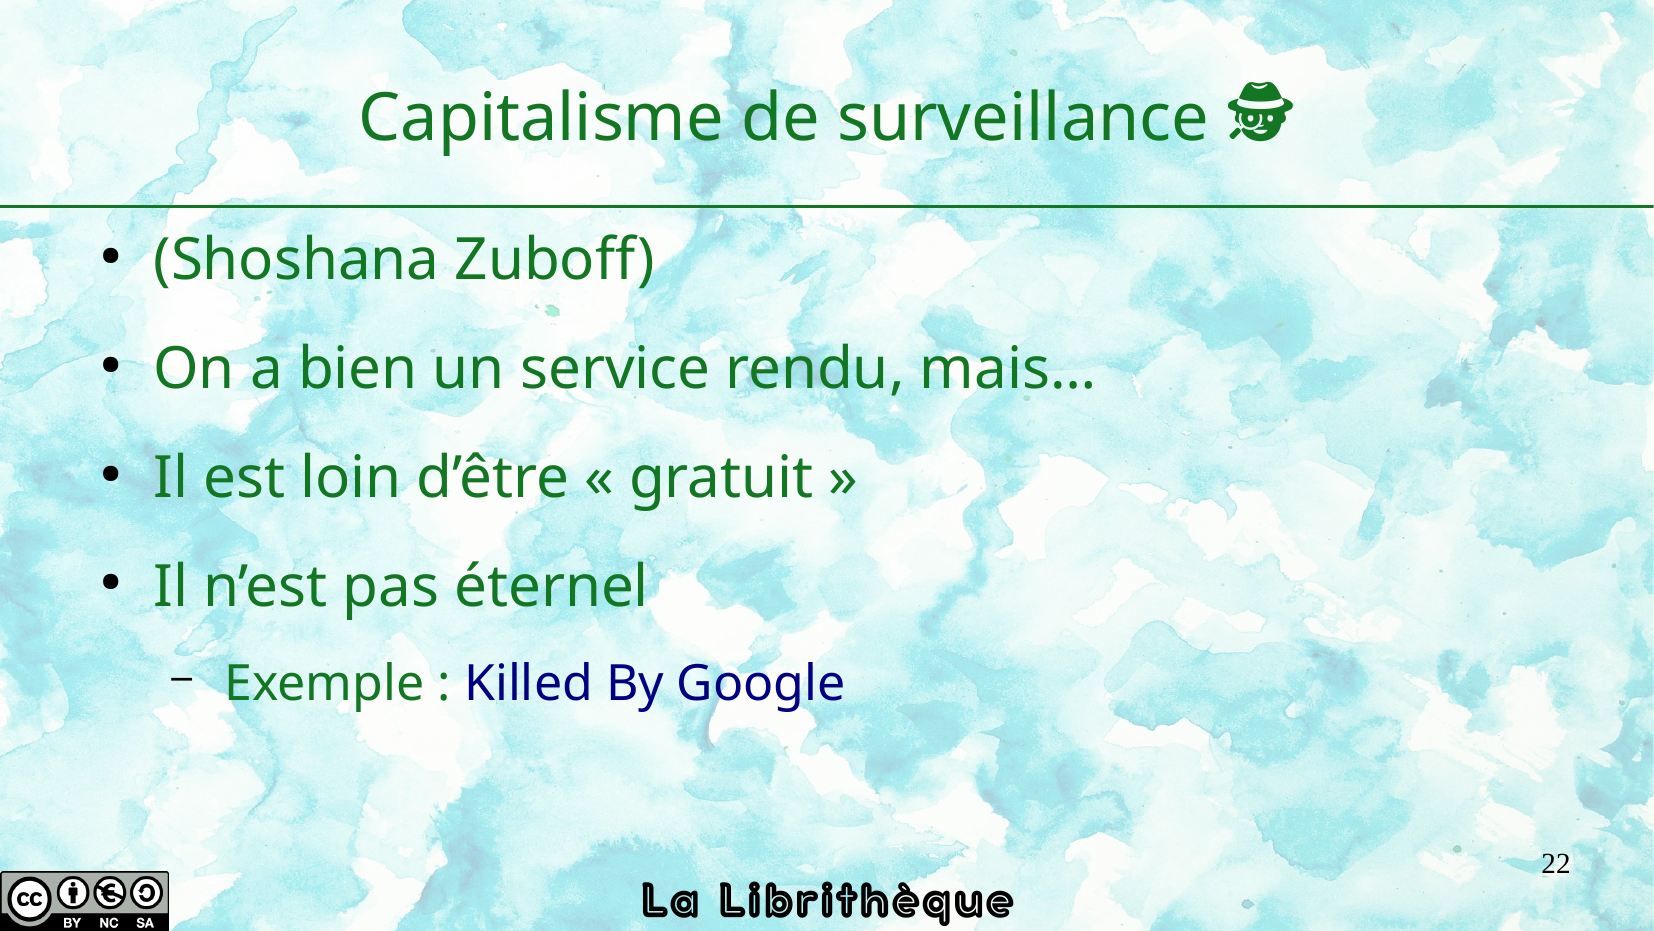

# Capitalisme de surveillance 🕵
(Shoshana Zuboff)
On a bien un service rendu, mais…
Il est loin d’être « gratuit »
Il n’est pas éternel
Exemple : Killed By Google
22